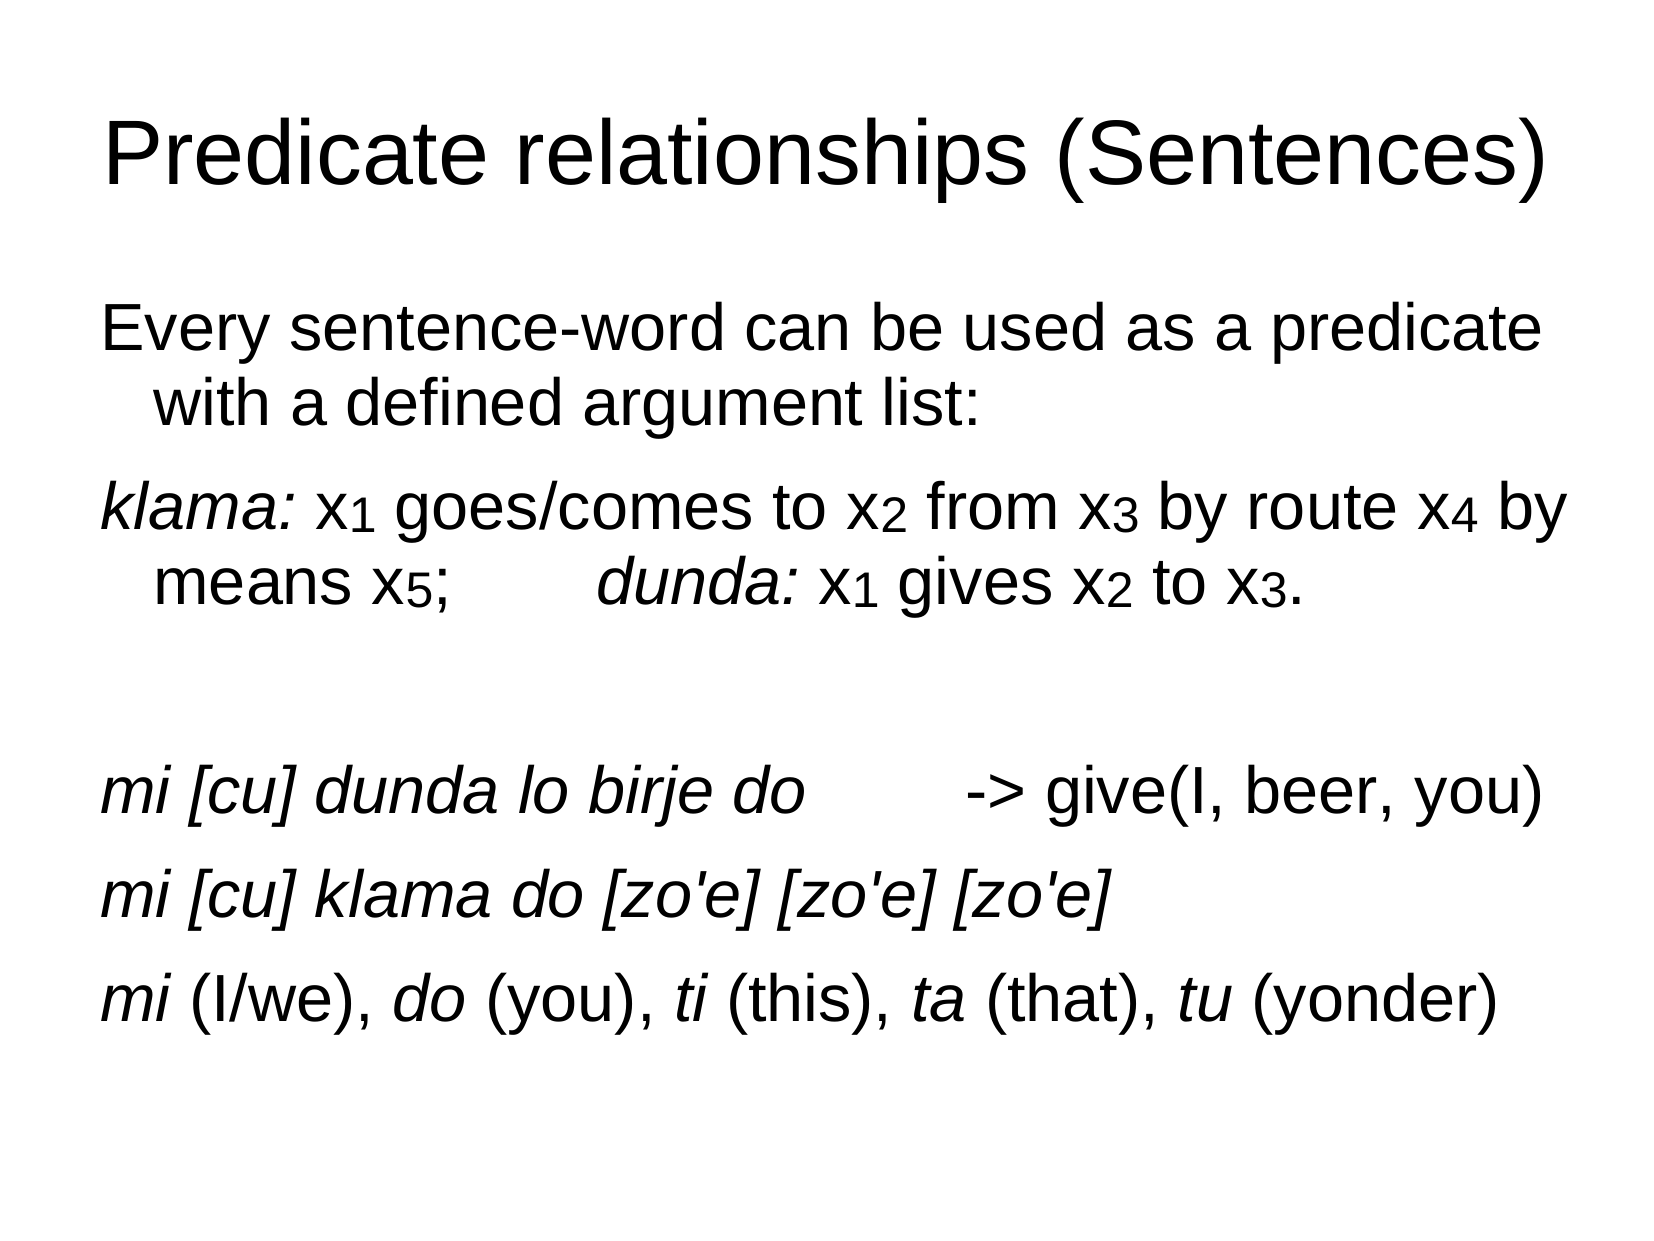

# Predicate relationships (Sentences)
Every sentence-word can be used as a predicate with a defined argument list:
klama: x1 goes/comes to x2 from x3 by route x4 by means x5; 		dunda: x1 gives x2 to x3.
mi [cu] dunda lo birje do			-> give(I, beer, you)
mi [cu] klama do [zo'e] [zo'e] [zo'e]
mi (I/we), do (you), ti (this), ta (that), tu (yonder)